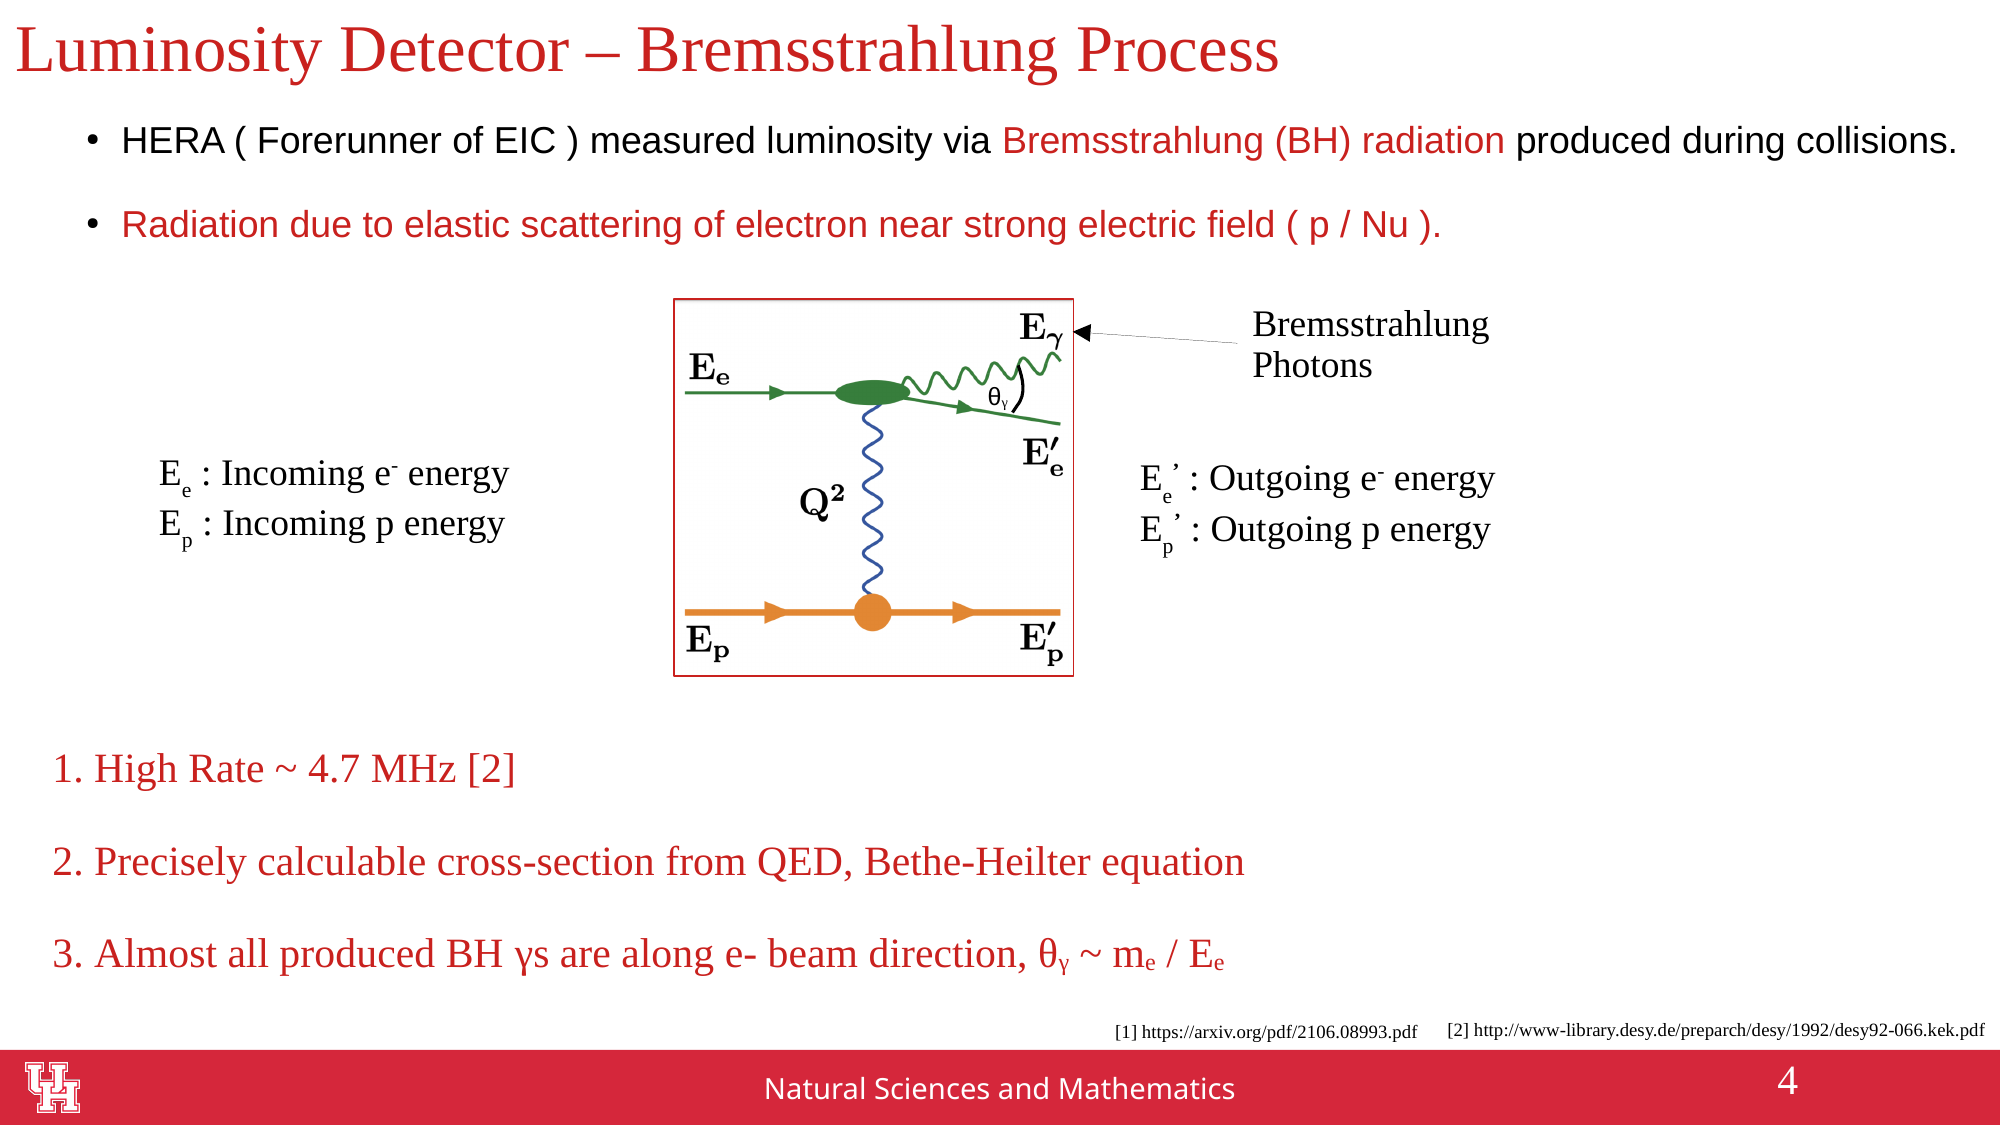

# Luminosity Detector – Bremsstrahlung Process
HERA ( Forerunner of EIC ) measured luminosity via Bremsstrahlung (BH) radiation produced during collisions.
Radiation due to elastic scattering of electron near strong electric field ( p / Nu ).
Bremsstrahlung
Photons
θγ
Ee : Incoming e- energy
Ep : Incoming p energy
Ee’ : Outgoing e- energy
Ep’ : Outgoing p energy
1. High Rate ~ 4.7 MHz [2]
2. Precisely calculable cross-section from QED, Bethe-Heilter equation
3. Almost all produced BH γs are along e- beam direction, θγ ~ me / Ee
[2] http://www-library.desy.de/preparch/desy/1992/desy92-066.kek.pdf
[1] https://arxiv.org/pdf/2106.08993.pdf
4